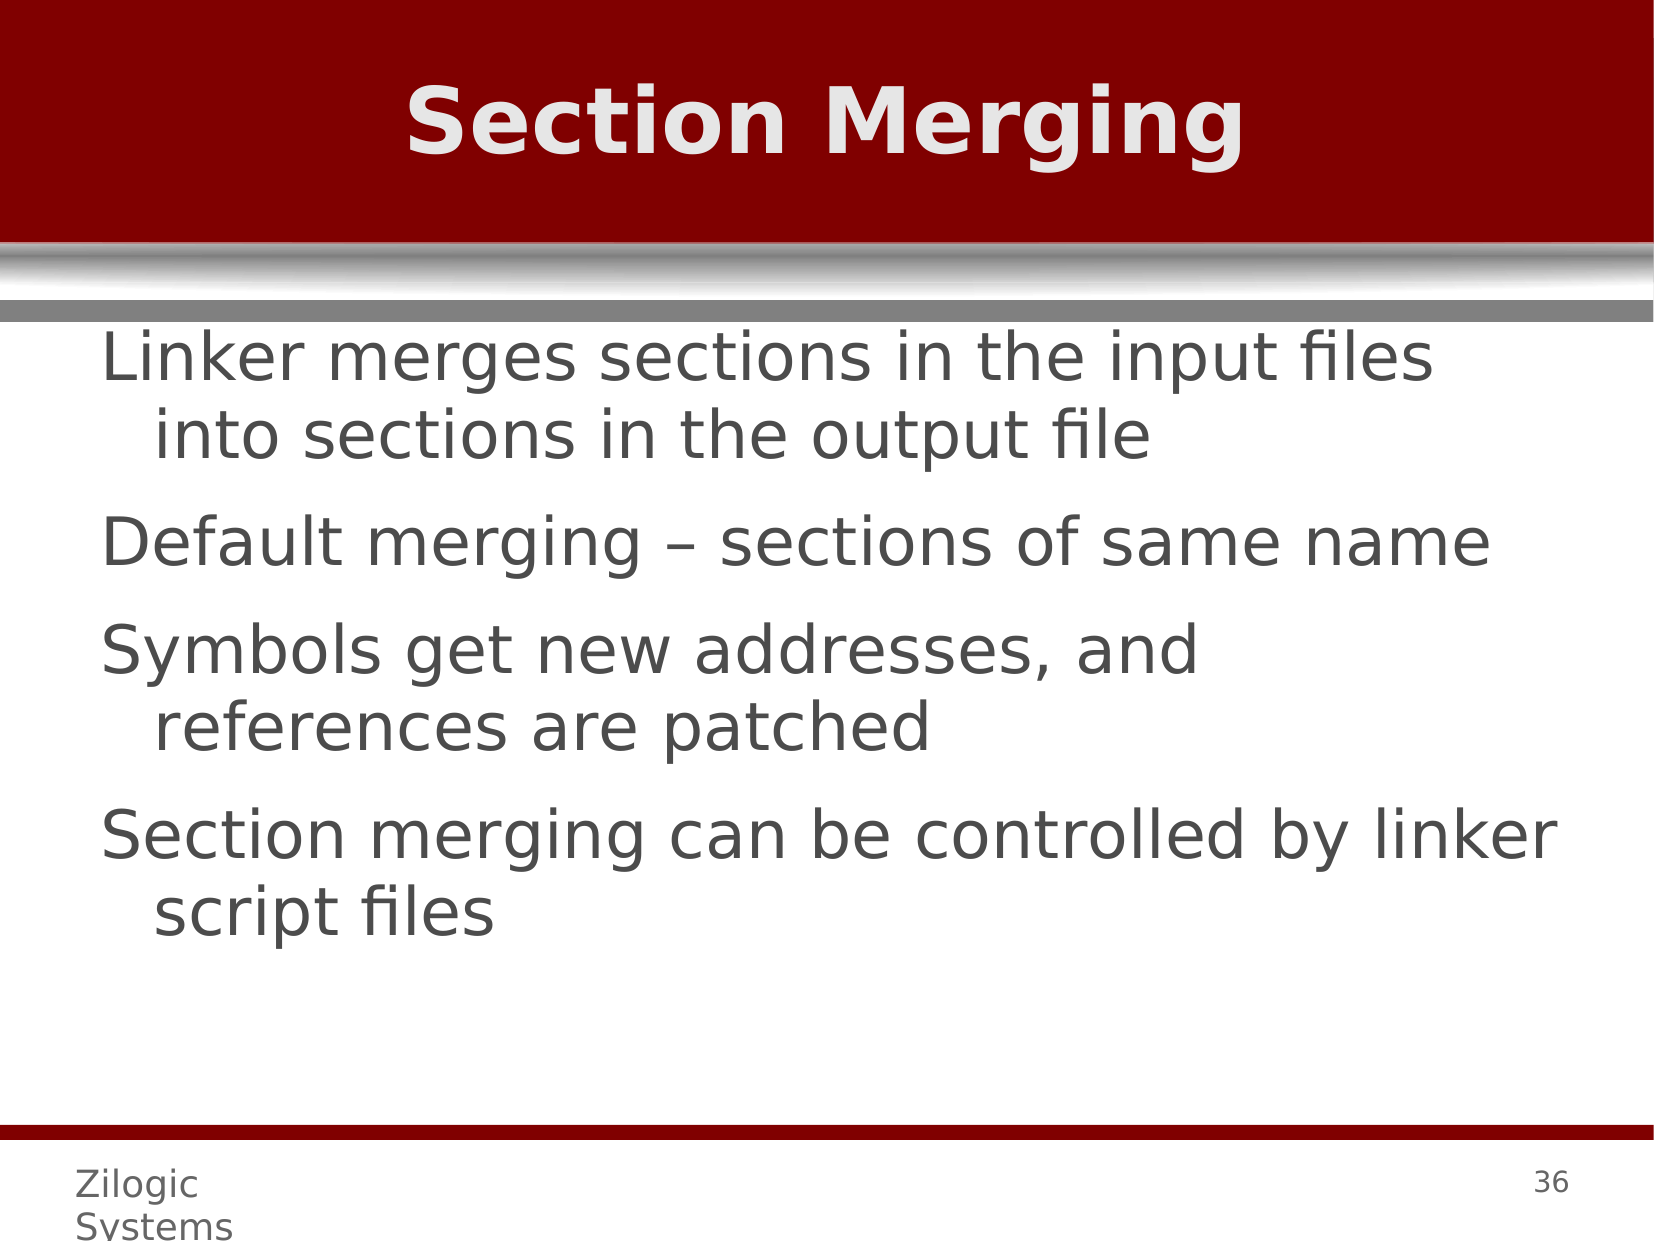

# Section Merging
Linker merges sections in the input files into sections in the output file
Default merging – sections of same name
Symbols get new addresses, and references are patched
Section merging can be controlled by linker script files
36